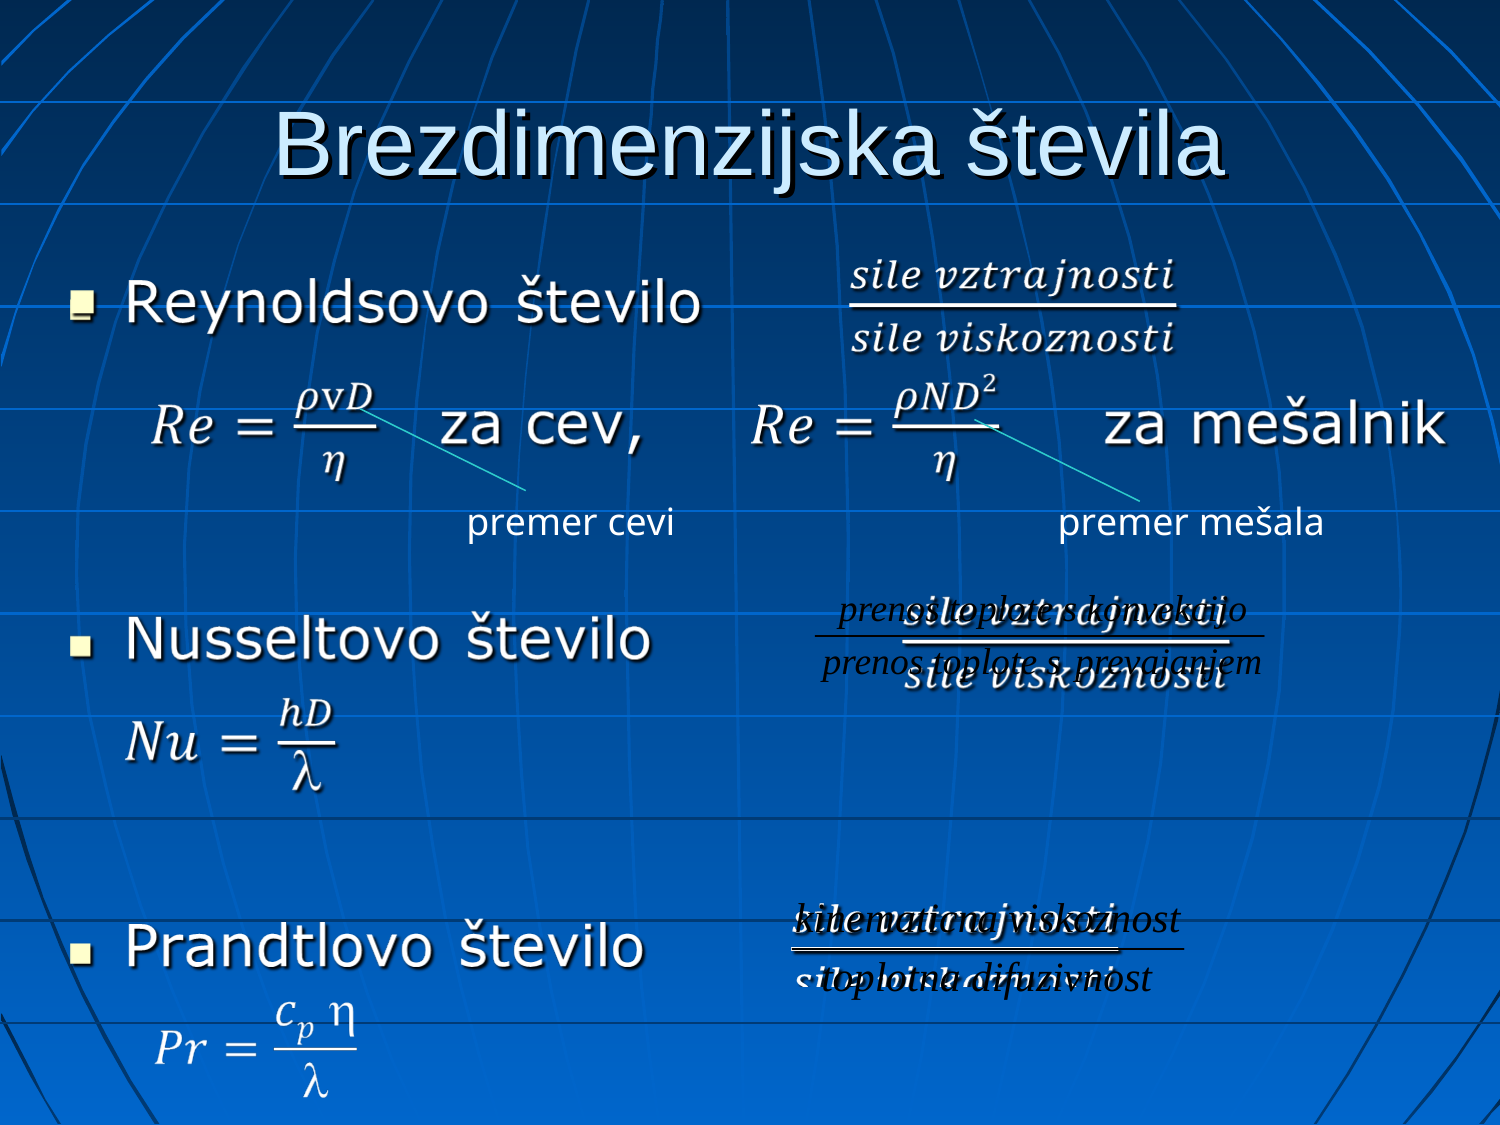

# Brezdimenzijska števila
premer cevi
premer mešala